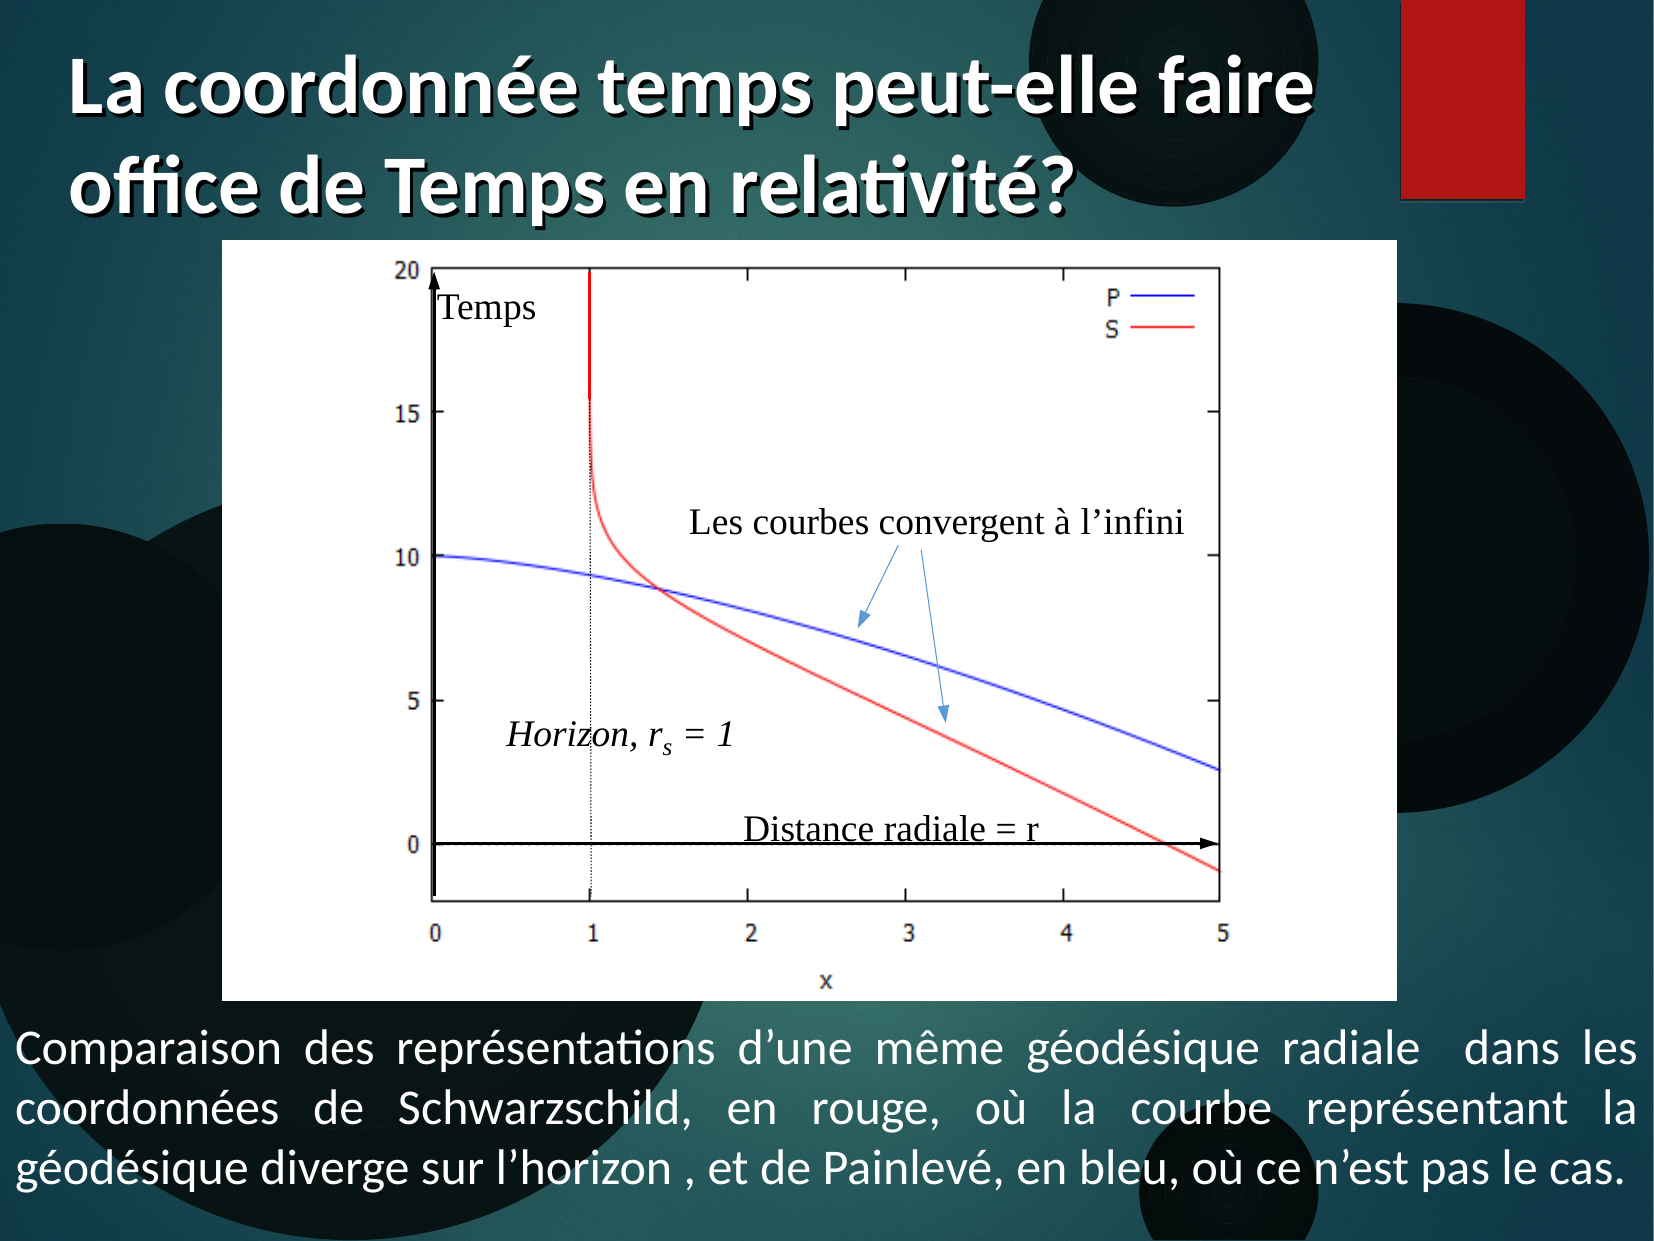

La coordonnée temps peut-elle faire office de Temps en relativité?
Temps
Les courbes convergent à l’infini
Horizon, rs = 1
Distance radiale = r
Comparaison des représentations d’une même géodésique radiale dans les coordonnées de Schwarzschild, en rouge, où la courbe représentant la géodésique diverge sur l’horizon , et de Painlevé, en bleu, où ce n’est pas le cas.